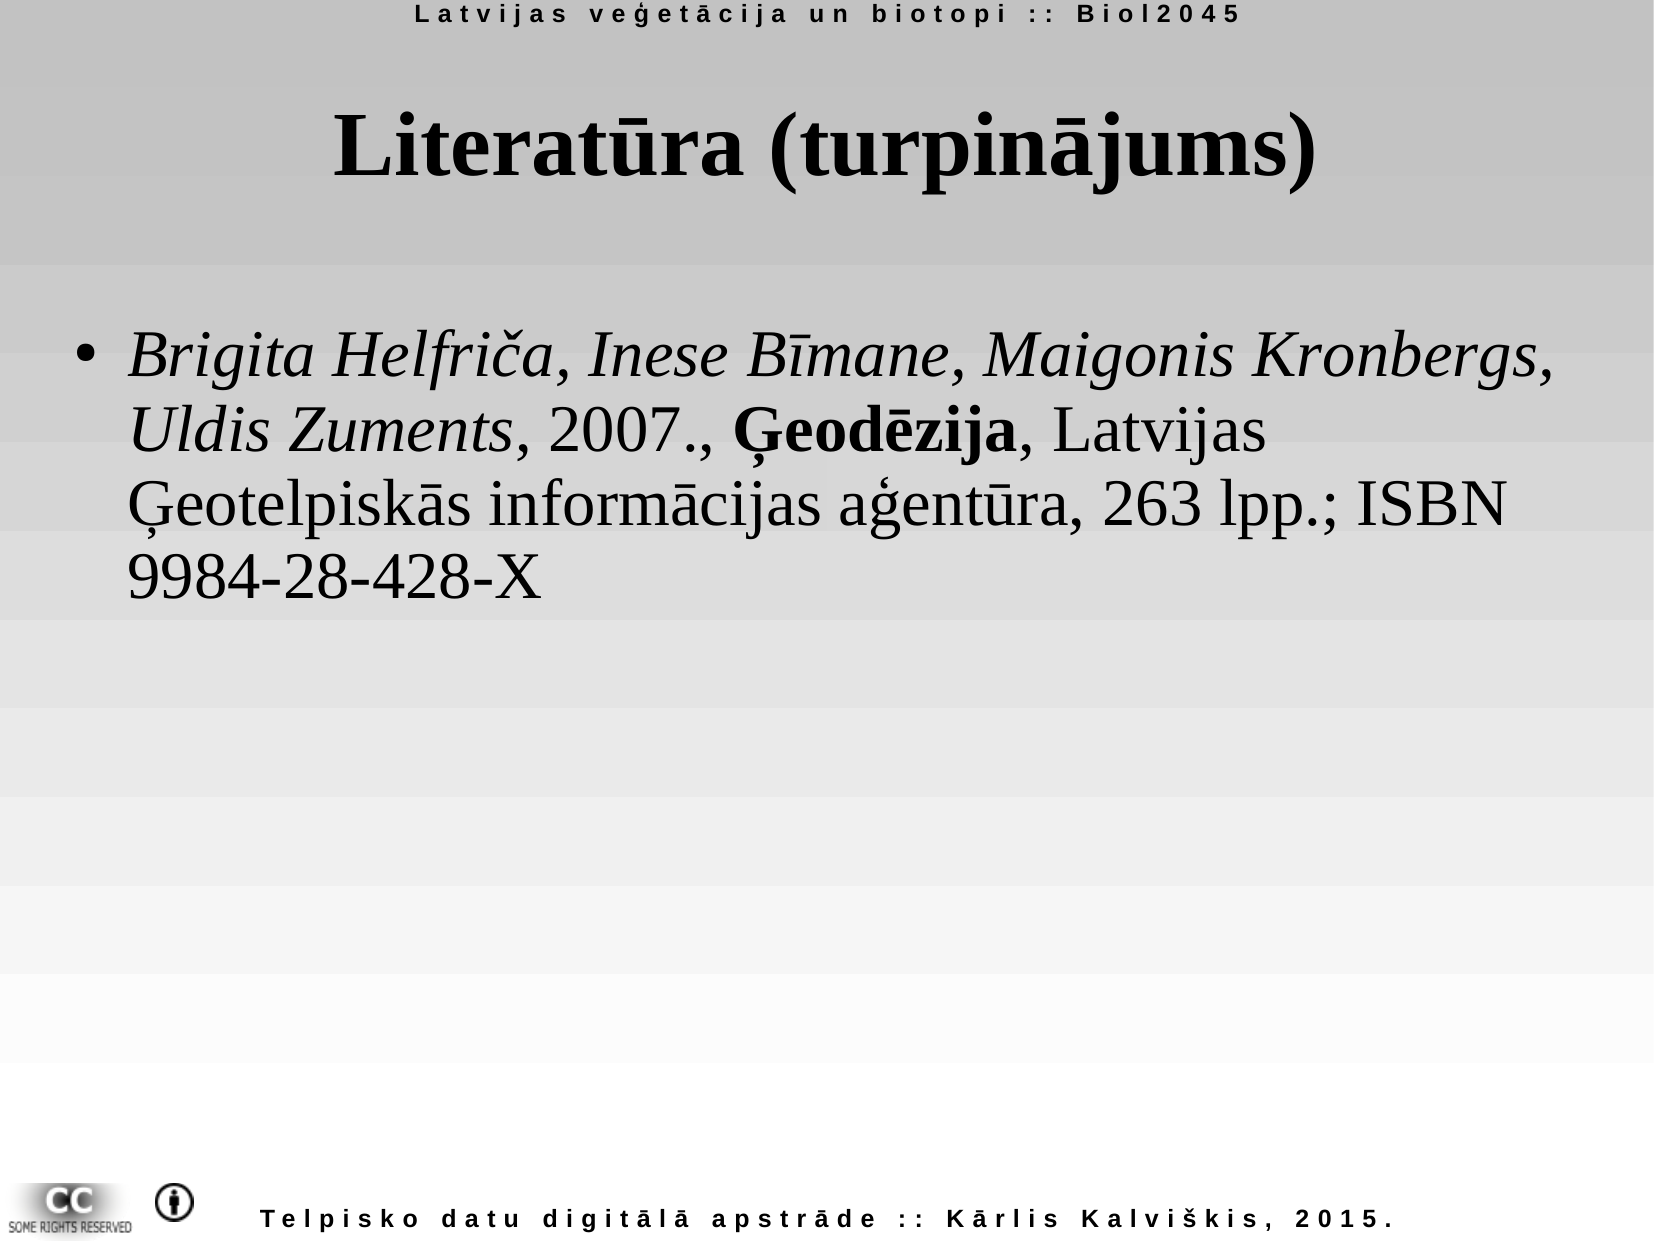

# Literatūra (turpinājums)
Brigita Helfriča, Inese Bīmane, Maigonis Kronbergs, Uldis Zuments, 2007., Ģeodēzija, Latvijas Ģeotelpiskās informācijas aģentūra, 263 lpp.; ISBN 9984-28-428-X